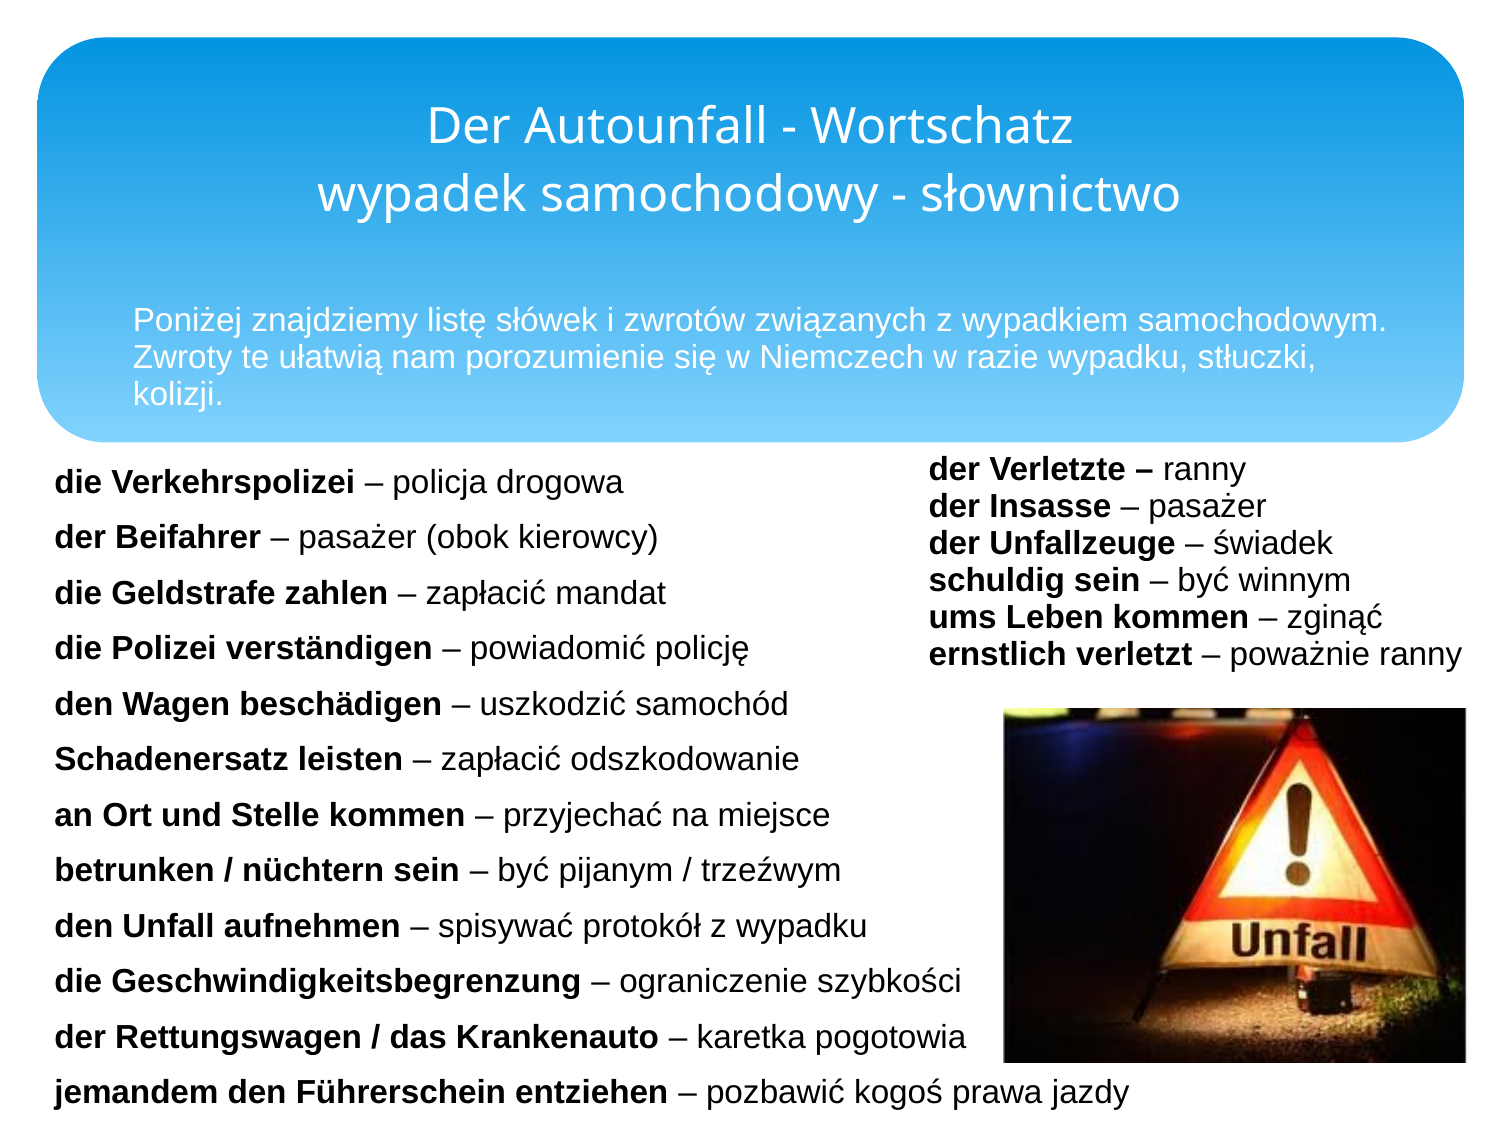

# Der Autounfall - Wortschatz wypadek samochodowy - słownictwo
Poniżej znajdziemy listę słówek i zwrotów związanych z wypadkiem samochodowym.
Zwroty te ułatwią nam porozumienie się w Niemczech w razie wypadku, stłuczki, kolizji.
die Verkehrspolizei – policja drogowa
der Beifahrer – pasażer (obok kierowcy)
die Geldstrafe zahlen – zapłacić mandat
die Polizei verständigen – powiadomić policję
den Wagen beschädigen – uszkodzić samochód
Schadenersatz leisten – zapłacić odszkodowanie
an Ort und Stelle kommen – przyjechać na miejsce
betrunken / nüchtern sein – być pijanym / trzeźwym
den Unfall aufnehmen – spisywać protokół z wypadku
die Geschwindigkeitsbegrenzung – ograniczenie szybkości
der Rettungswagen / das Krankenauto – karetka pogotowia
jemandem den Führerschein entziehen – pozbawić kogoś prawa jazdy
der Verletzte – ranny
der Insasse – pasażer
der Unfallzeuge – świadek
schuldig sein – być winnym
ums Leben kommen – zginąć
ernstlich verletzt – poważnie ranny